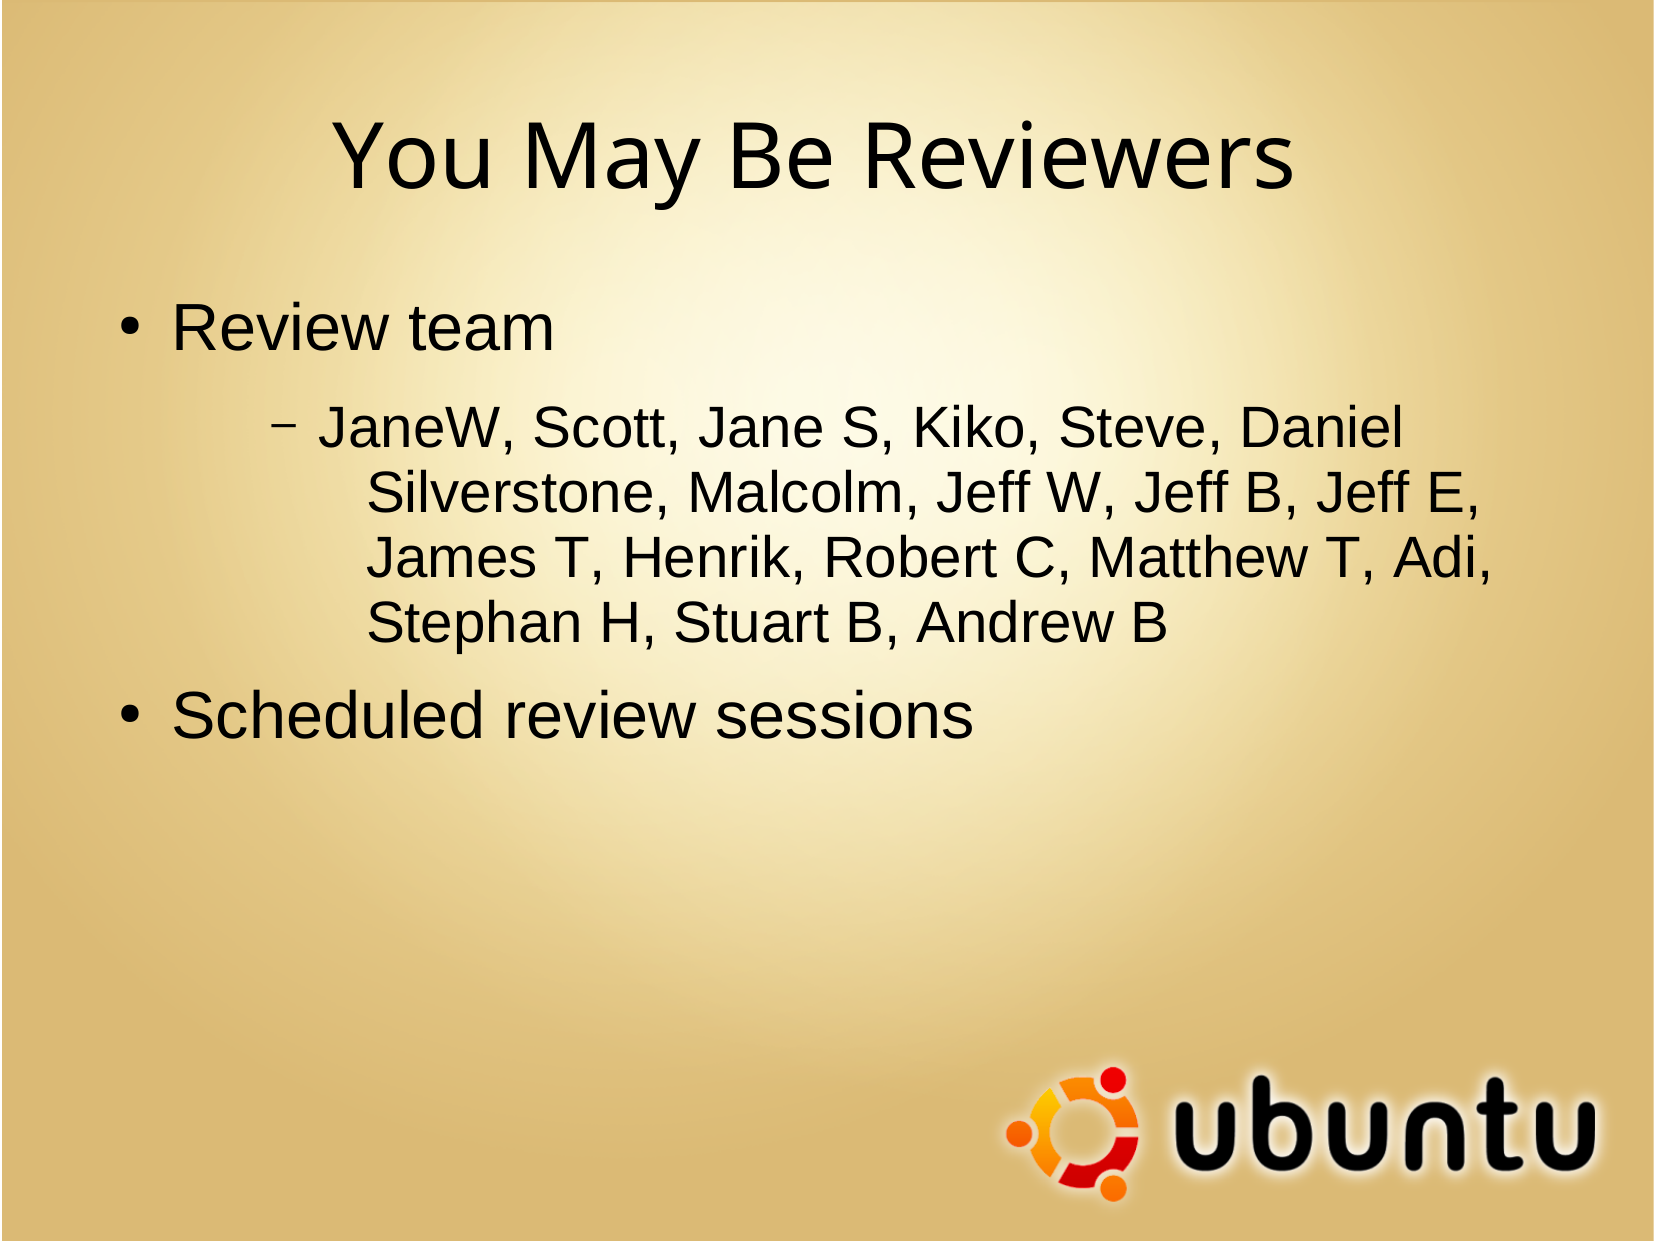

# You May Be Reviewers
Review team
JaneW, Scott, Jane S, Kiko, Steve, Daniel Silverstone, Malcolm, Jeff W, Jeff B, Jeff E, James T, Henrik, Robert C, Matthew T, Adi, Stephan H, Stuart B, Andrew B
Scheduled review sessions